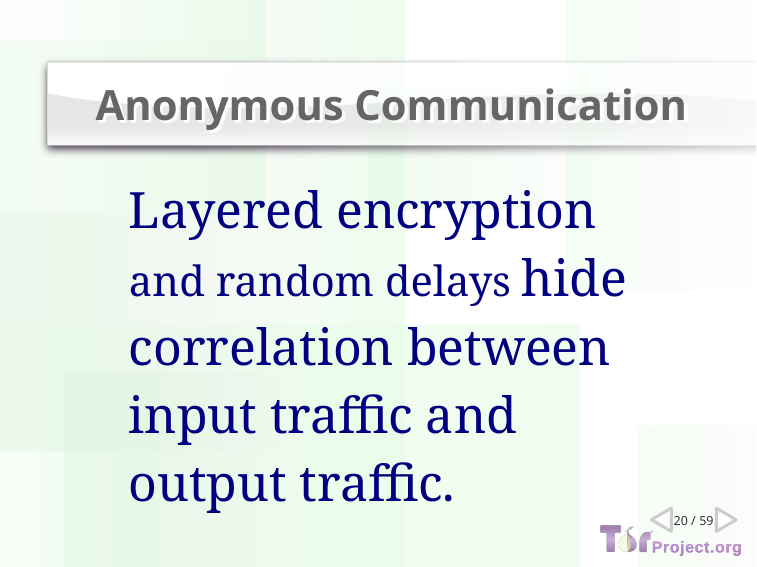

Anonymous Communication
Layered encryption and random delays hide correlation between input traffic and output traffic.